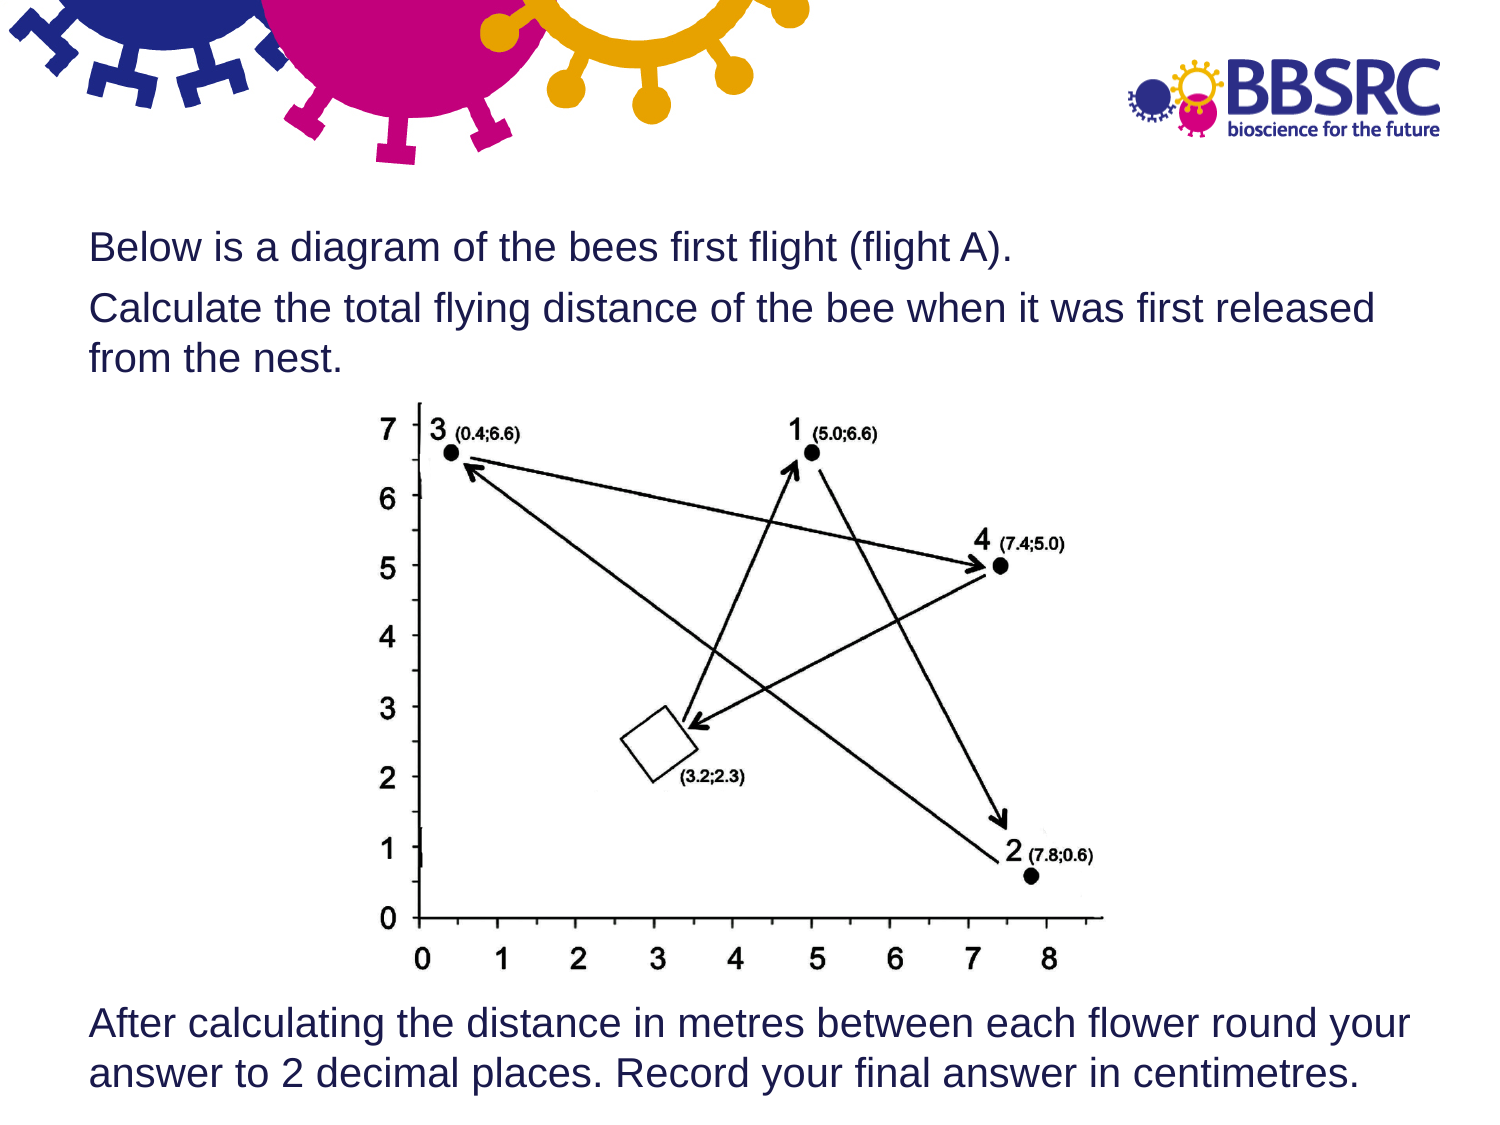

# Below is a diagram of the bees first flight (flight A).
Calculate the total flying distance of the bee when it was first released from the nest.
After calculating the distance in metres between each flower round your answer to 2 decimal places. Record your final answer in centimetres.